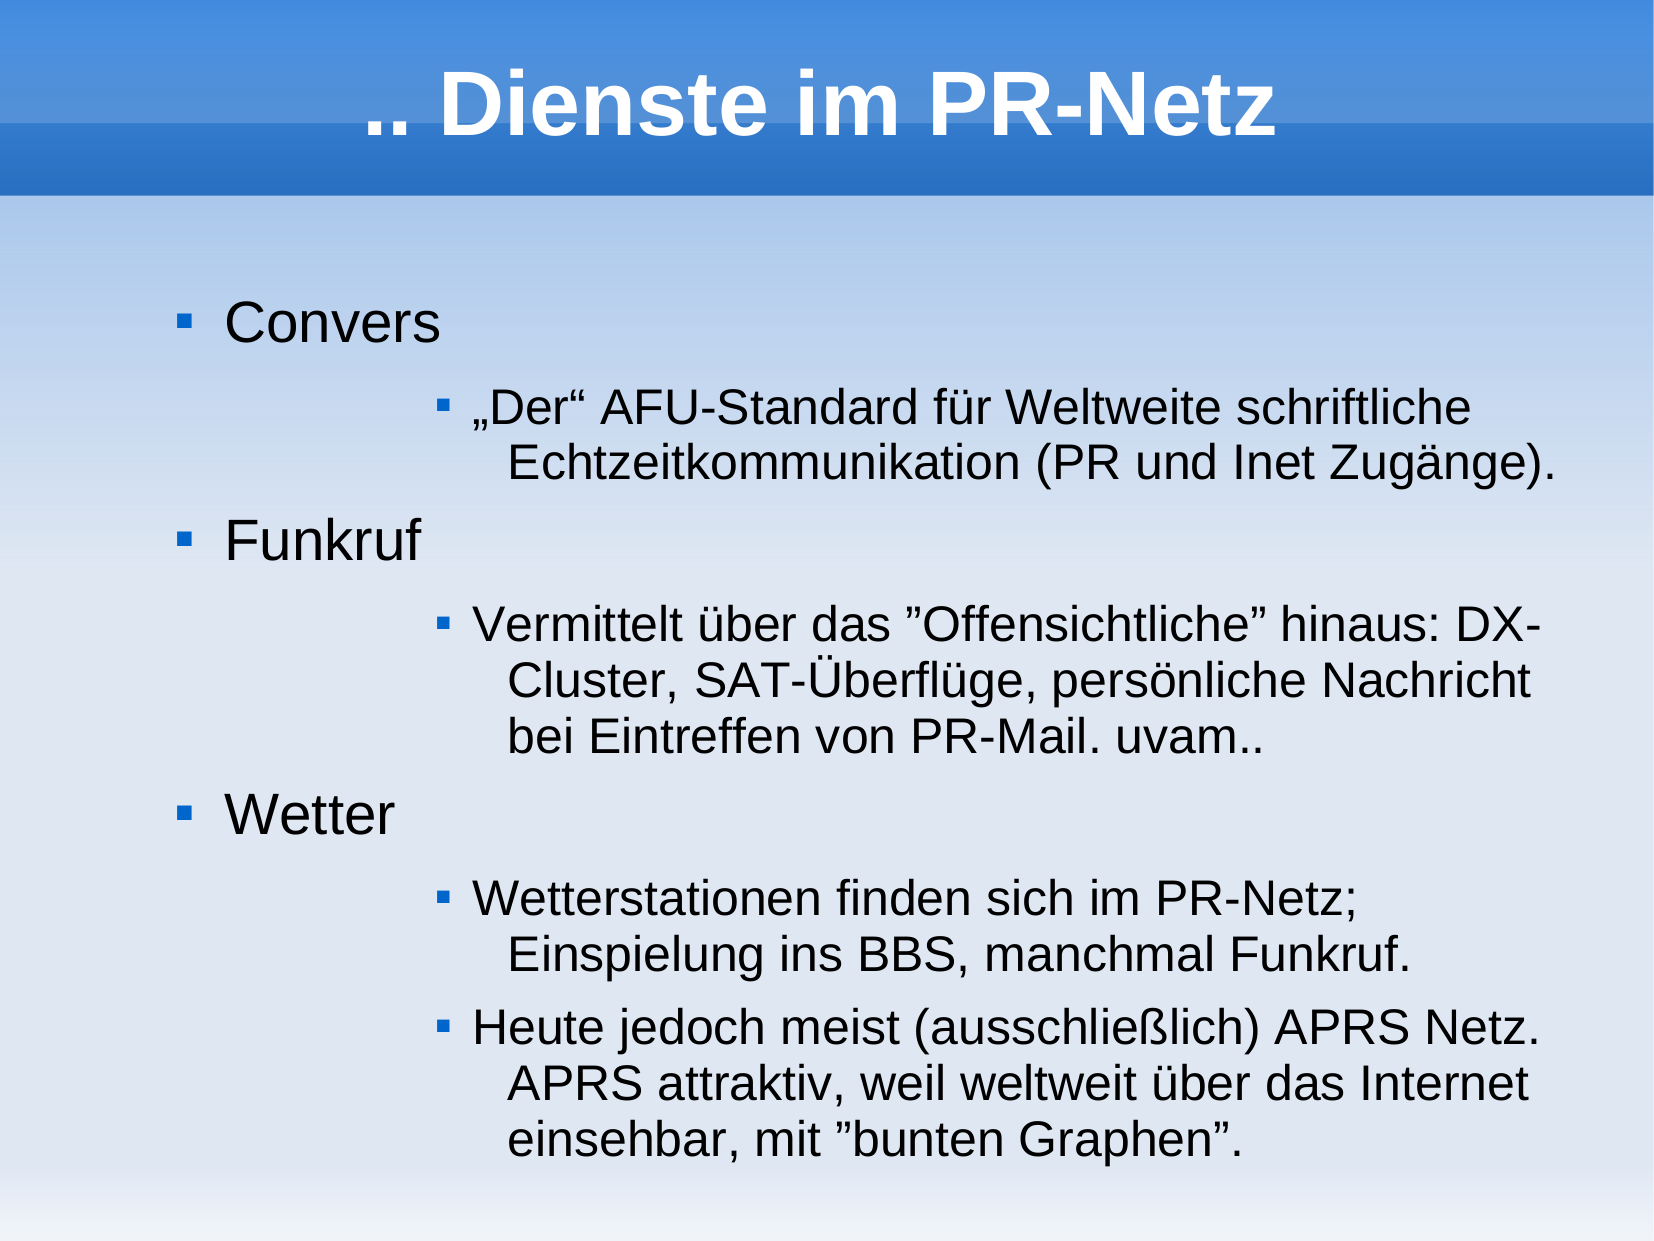

# .. Dienste im PR-Netz
Convers
„Der“ AFU-Standard für Weltweite schriftliche Echtzeitkommunikation (PR und Inet Zugänge).
Funkruf
Vermittelt über das ”Offensichtliche” hinaus: DX-Cluster, SAT-Überflüge, persönliche Nachricht bei Eintreffen von PR-Mail. uvam..
Wetter
Wetterstationen finden sich im PR-Netz; Einspielung ins BBS, manchmal Funkruf.
Heute jedoch meist (ausschließlich) APRS Netz. APRS attraktiv, weil weltweit über das Internet einsehbar, mit ”bunten Graphen”.